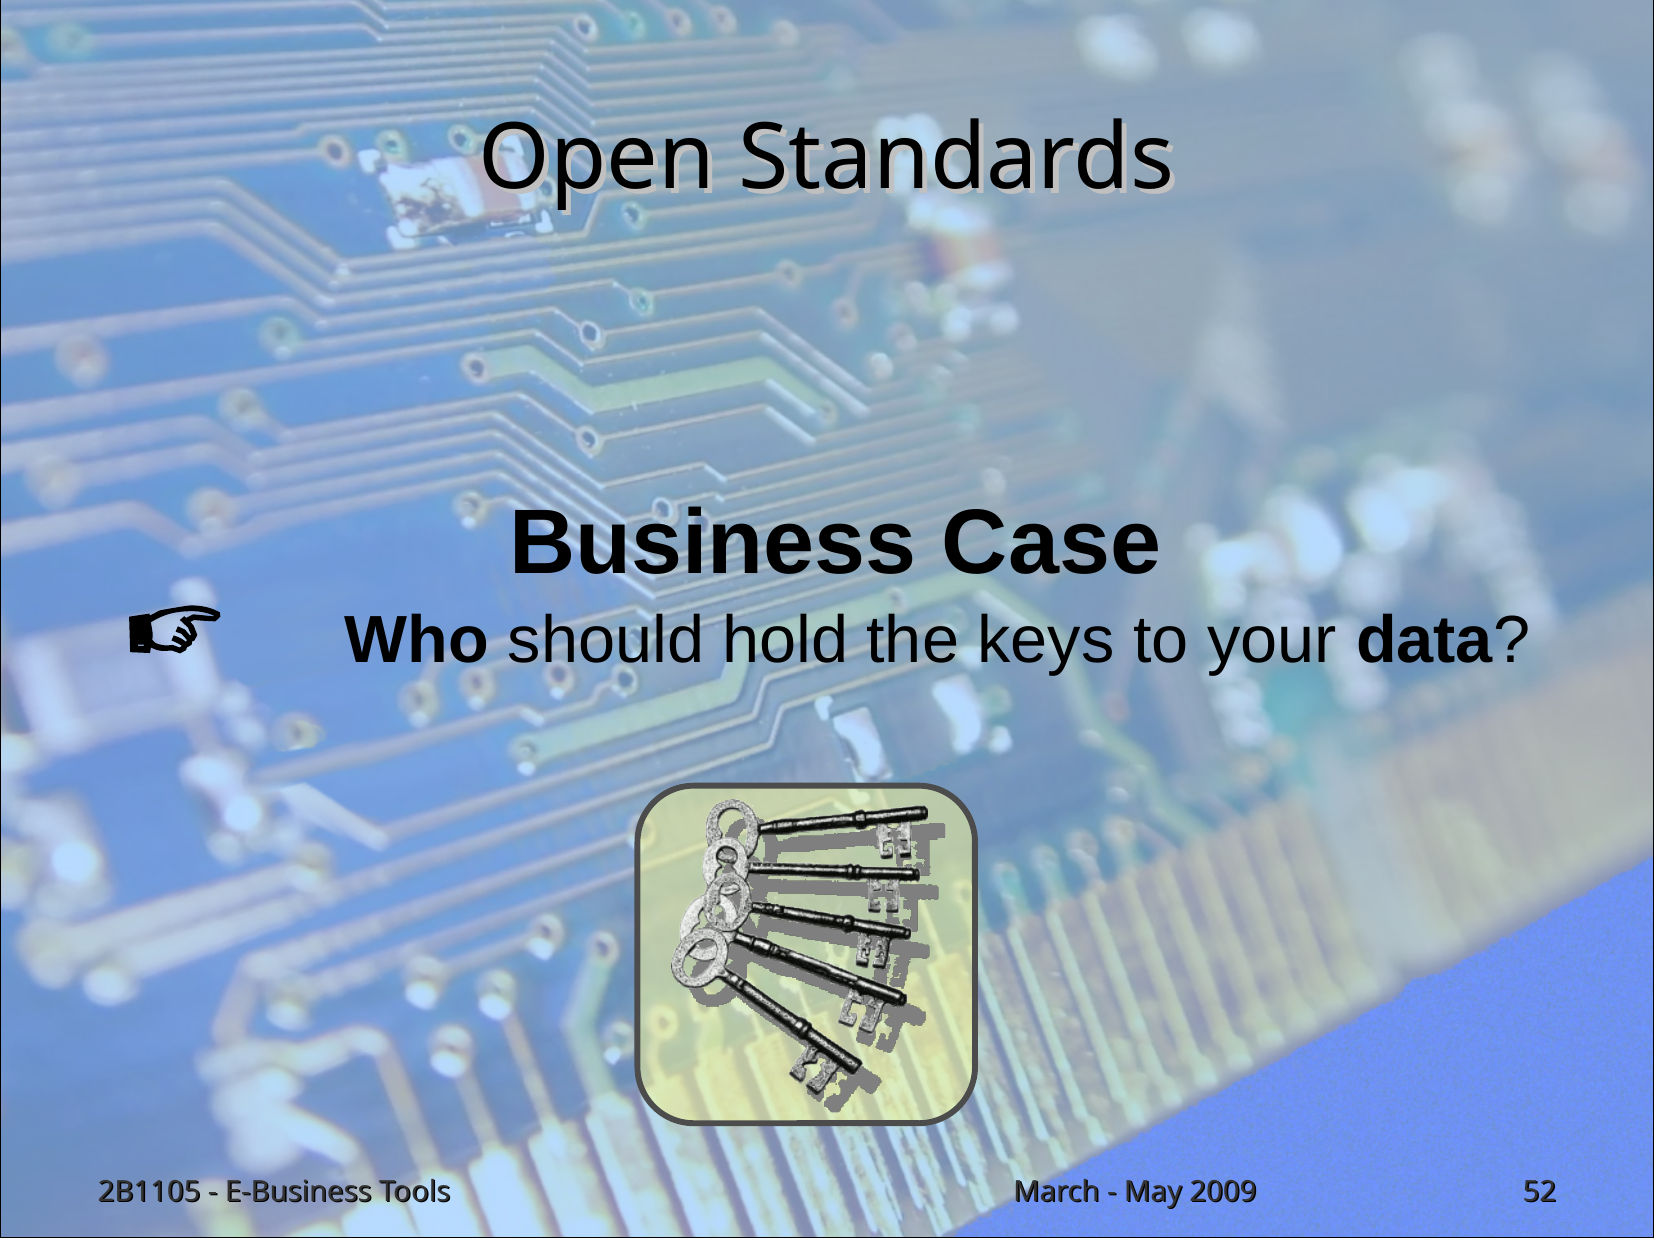

# Open Standards
Business Case
		Who should hold the keys to your data?